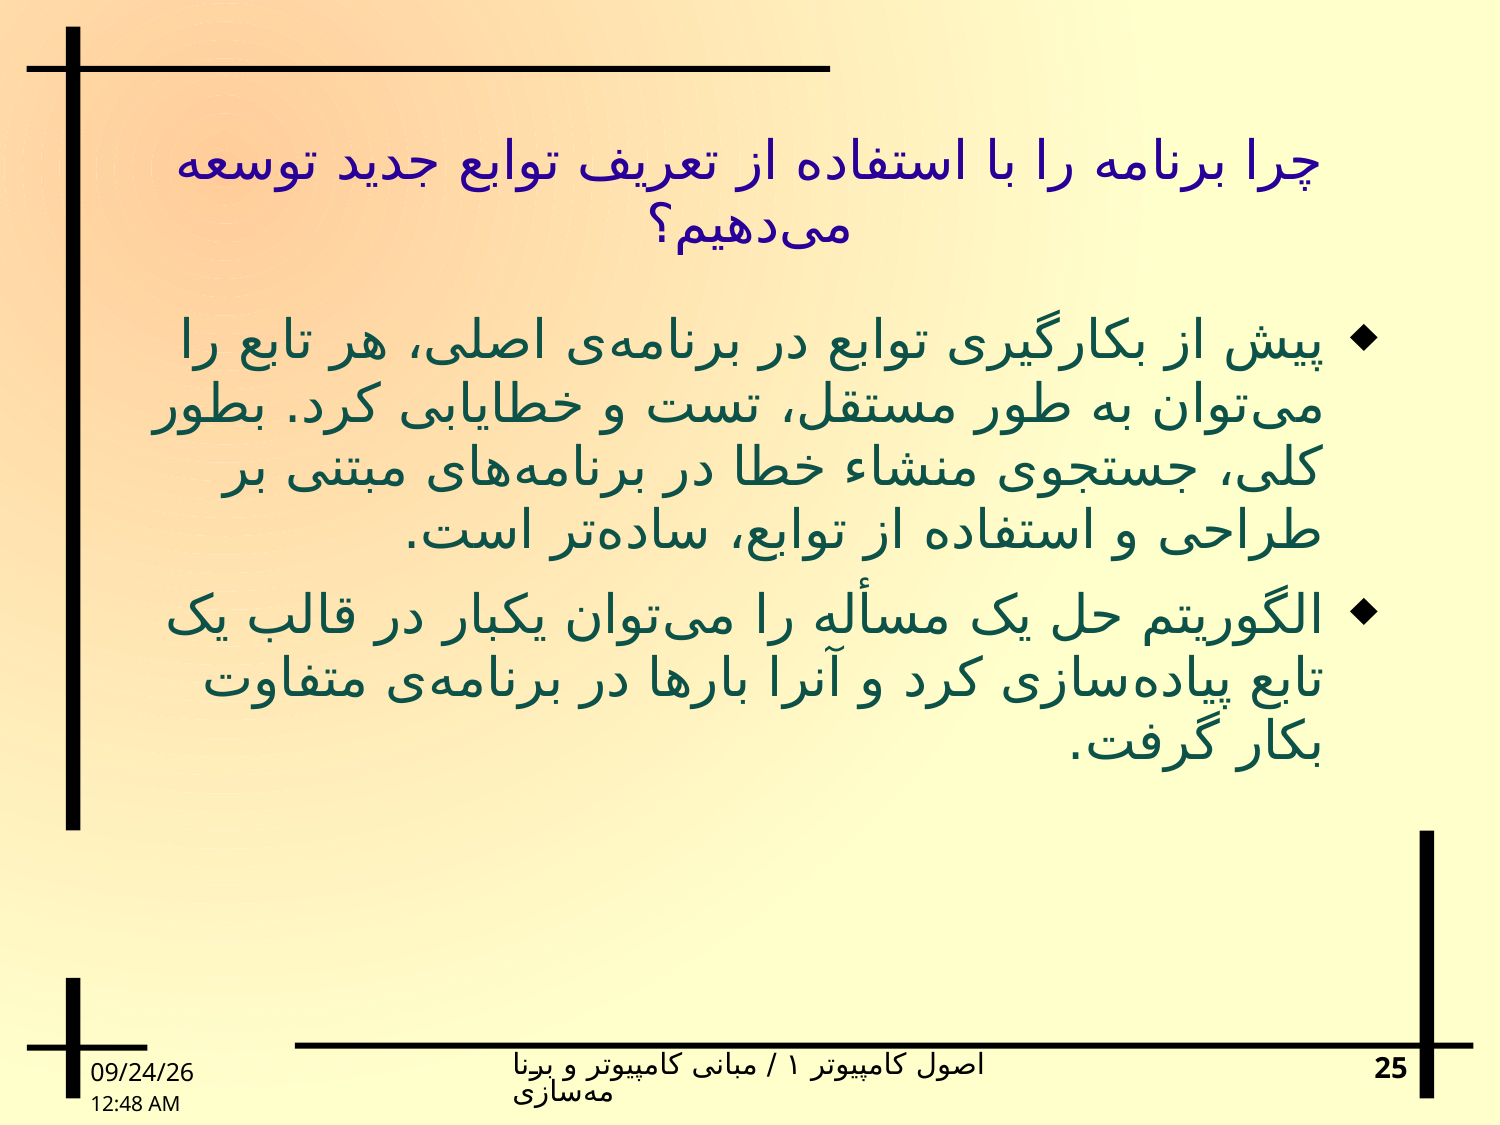

چرا برنامه را با استفاده از تعریف توابع جدید توسعه می‌دهیم؟
# پیش از بکارگیری توابع در برنامه‌ی اصلی، هر تابع را می‌توان به طور مستقل، تست و خطایابی کرد. بطور کلی، جستجوی منشاء خطا در برنامه‌های مبتنی بر طراحی و استفاده از توابع، ساده‌تر است.
الگوریتم حل یک مسأله را می‌توان یکبار در قالب یک تابع پیاده‌سازی کرد و آنرا بارها در برنامه‌ی متفاوت بکار گرفت.
اصول کامپیوتر ۱ / مبانی کامپیوتر و برنامه‌سازی
25